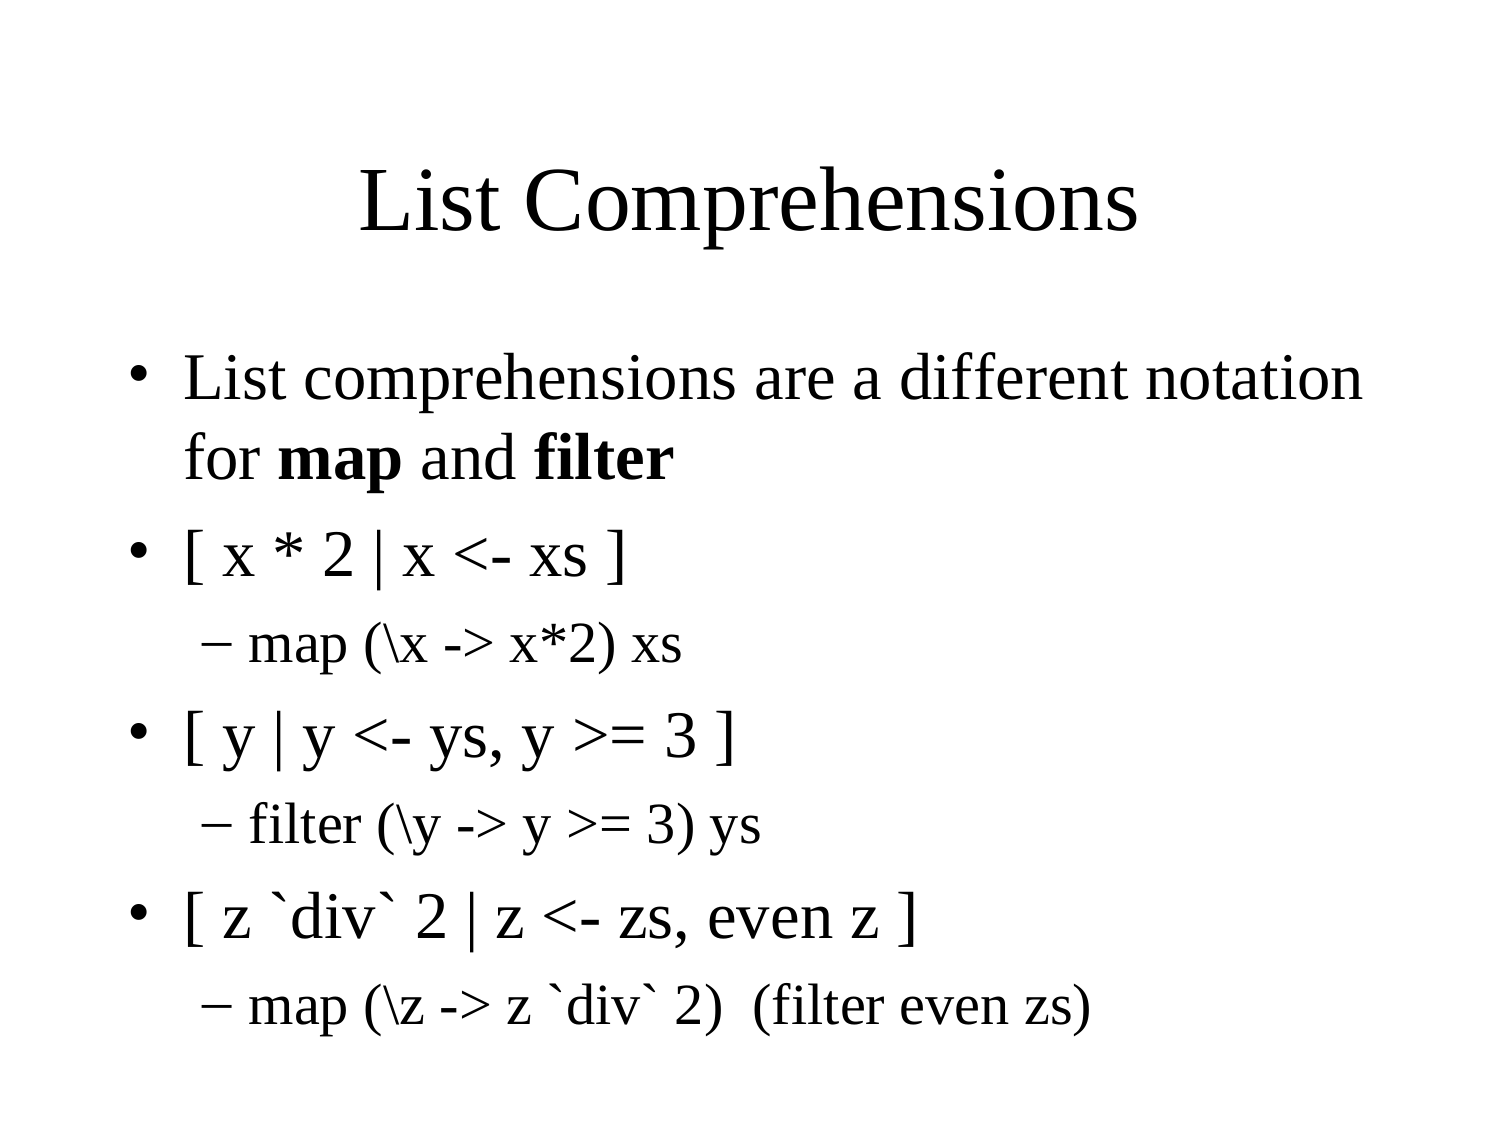

# List Comprehensions
List comprehensions are a different notation for map and filter
[ x * 2 | x <- xs ]
map (\x -> x*2) xs
[ y | y <- ys, y >= 3 ]
filter (\y -> y >= 3) ys
[ z `div` 2 | z <- zs, even z ]
map (\z -> z `div` 2) (filter even zs)